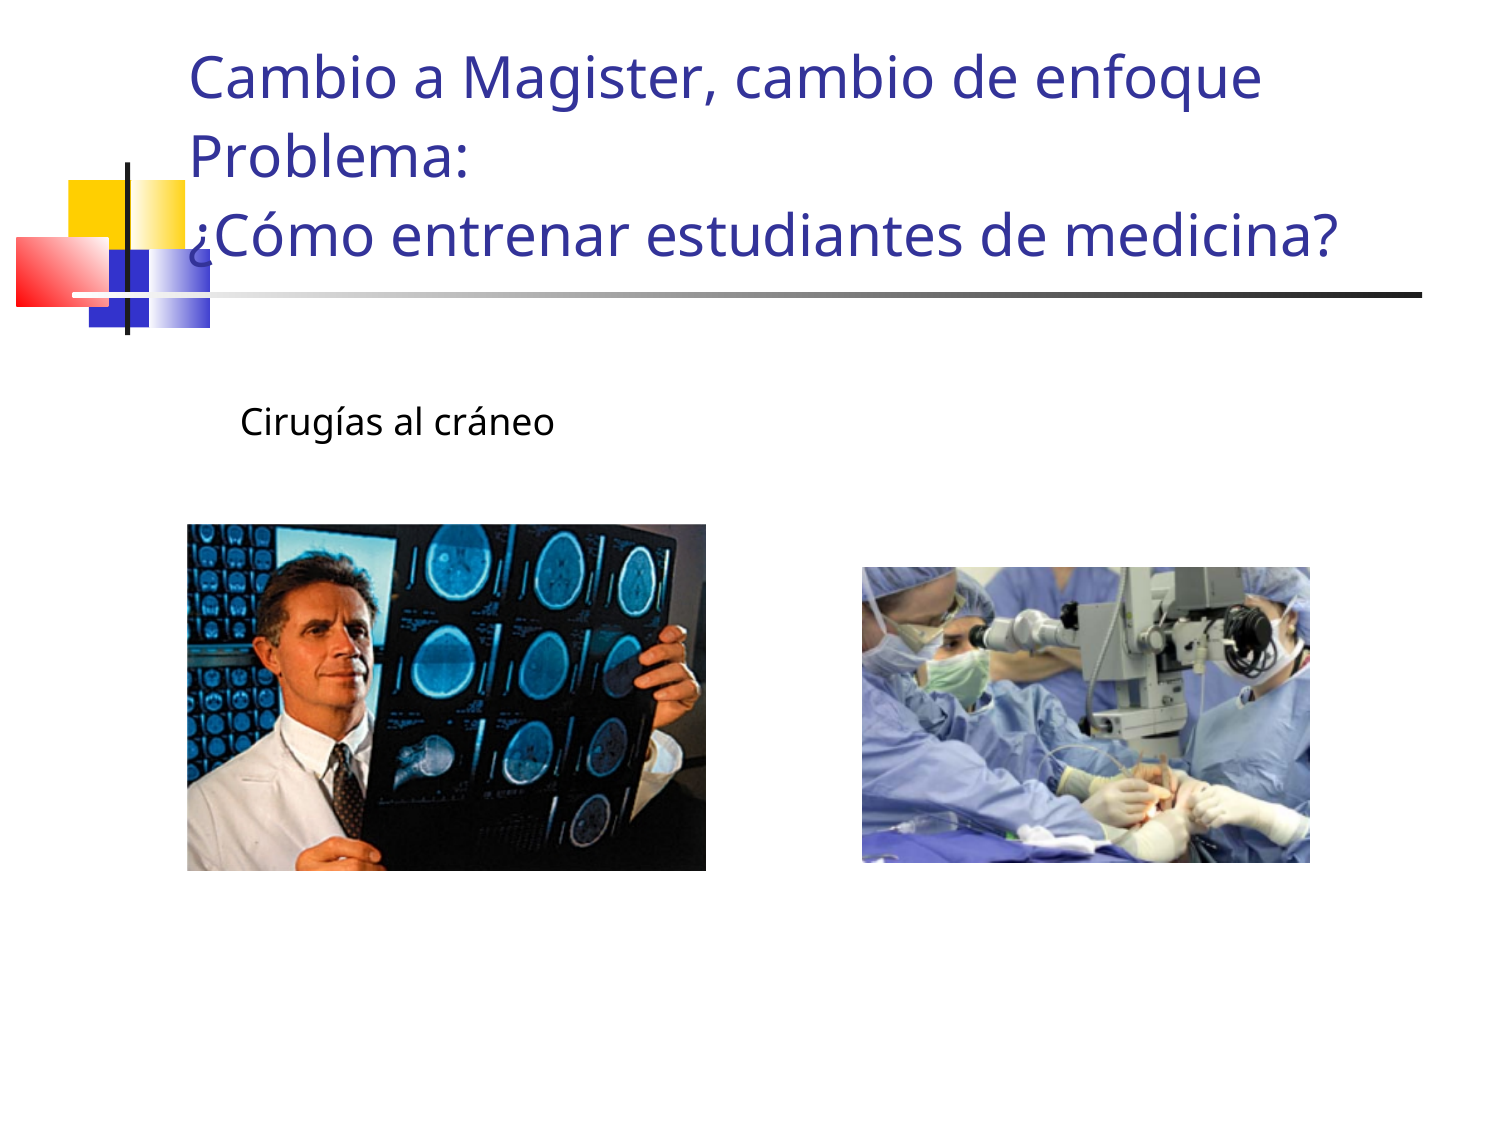

# Cambio a Magister, cambio de enfoque Problema: ¿Cómo entrenar estudiantes de medicina?
Cirugías al cráneo